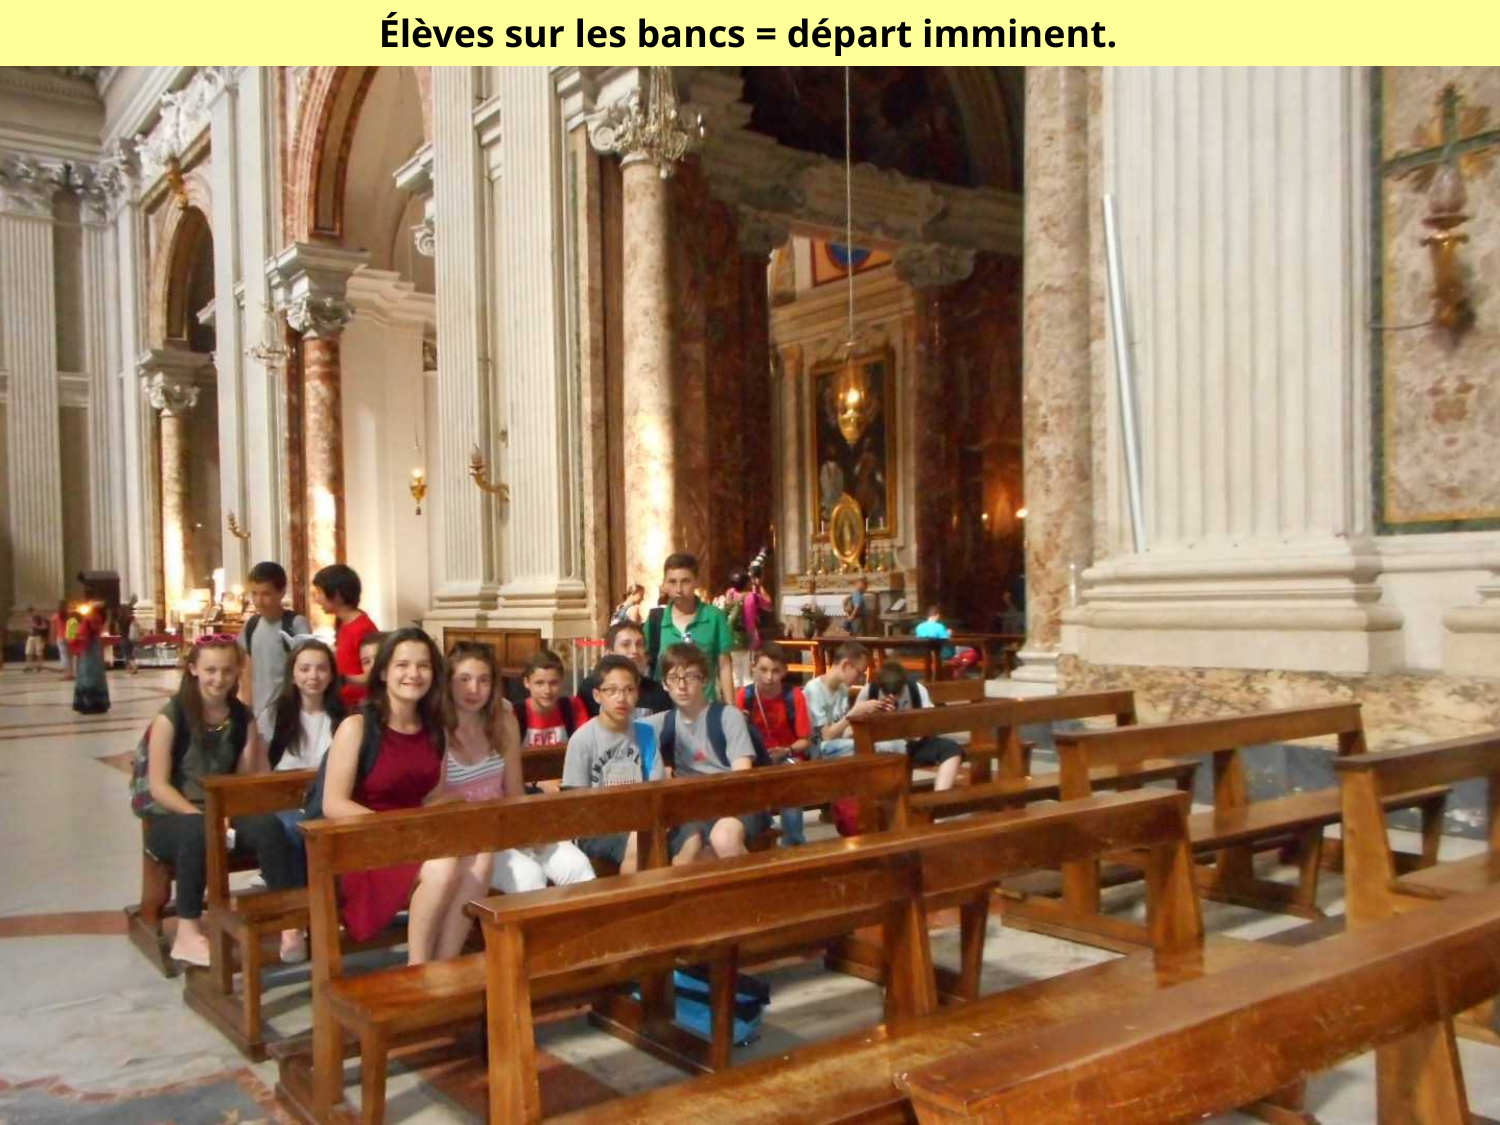

Élèves sur les bancs = départ imminent.